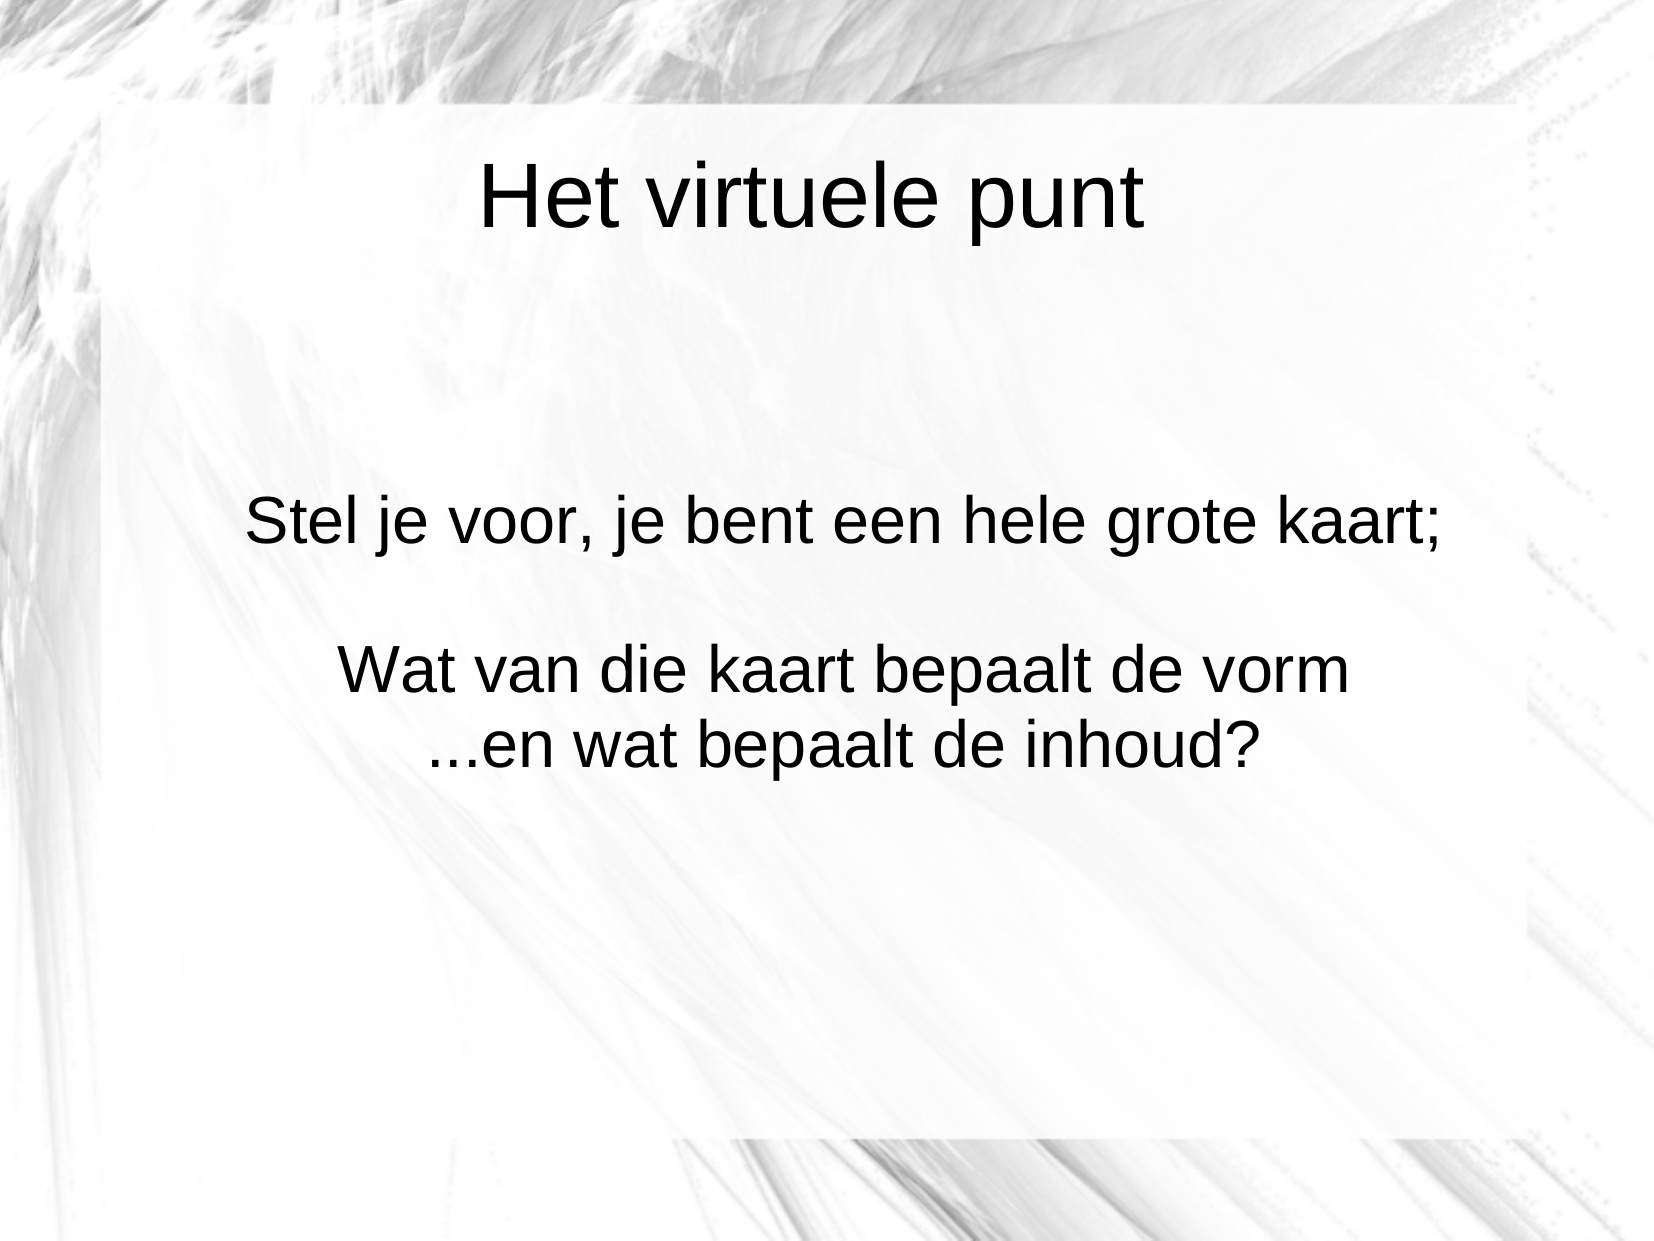

# Het virtuele punt
Stel je voor, je bent een hele grote kaart;
Wat van die kaart bepaalt de vorm
...en wat bepaalt de inhoud?